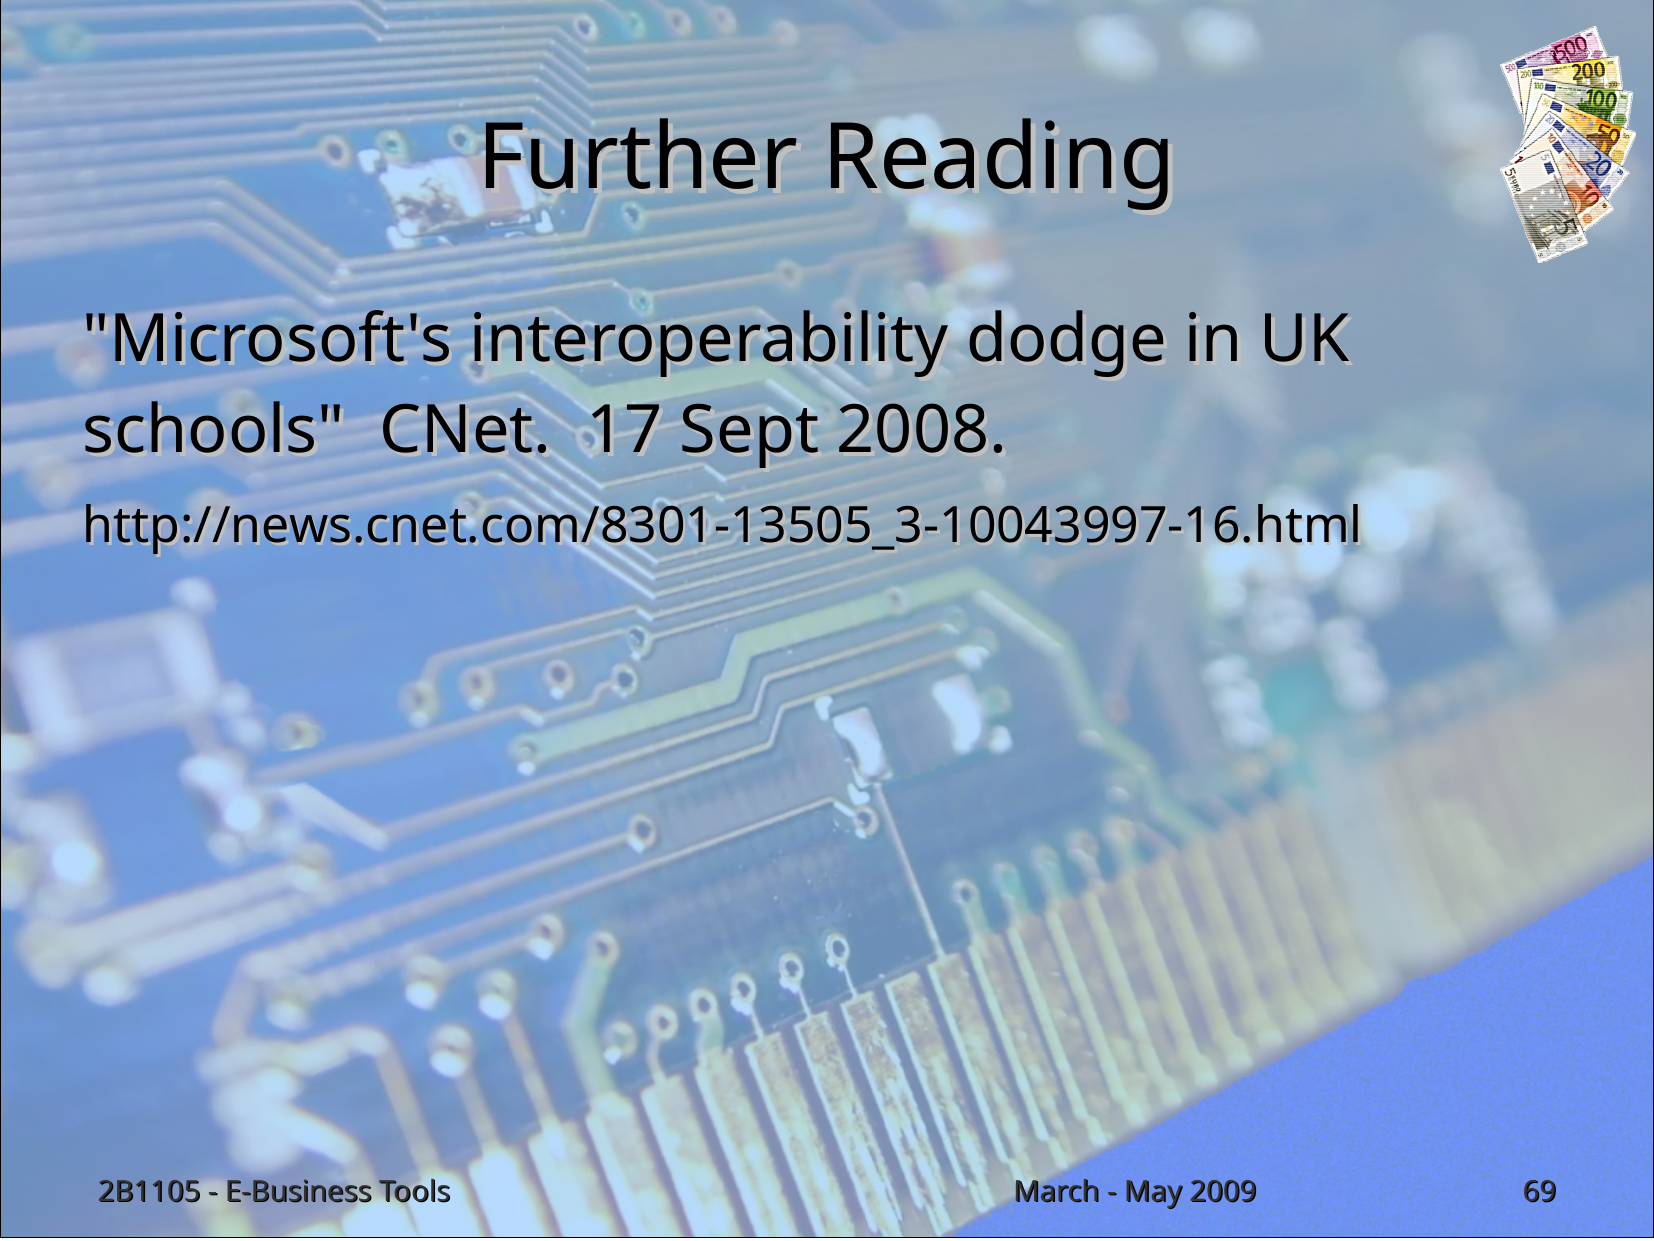

# Further Reading
"Microsoft's interoperability dodge in UK schools" CNet. 17 Sept 2008.
http://news.cnet.com/8301-13505_3-10043997-16.html